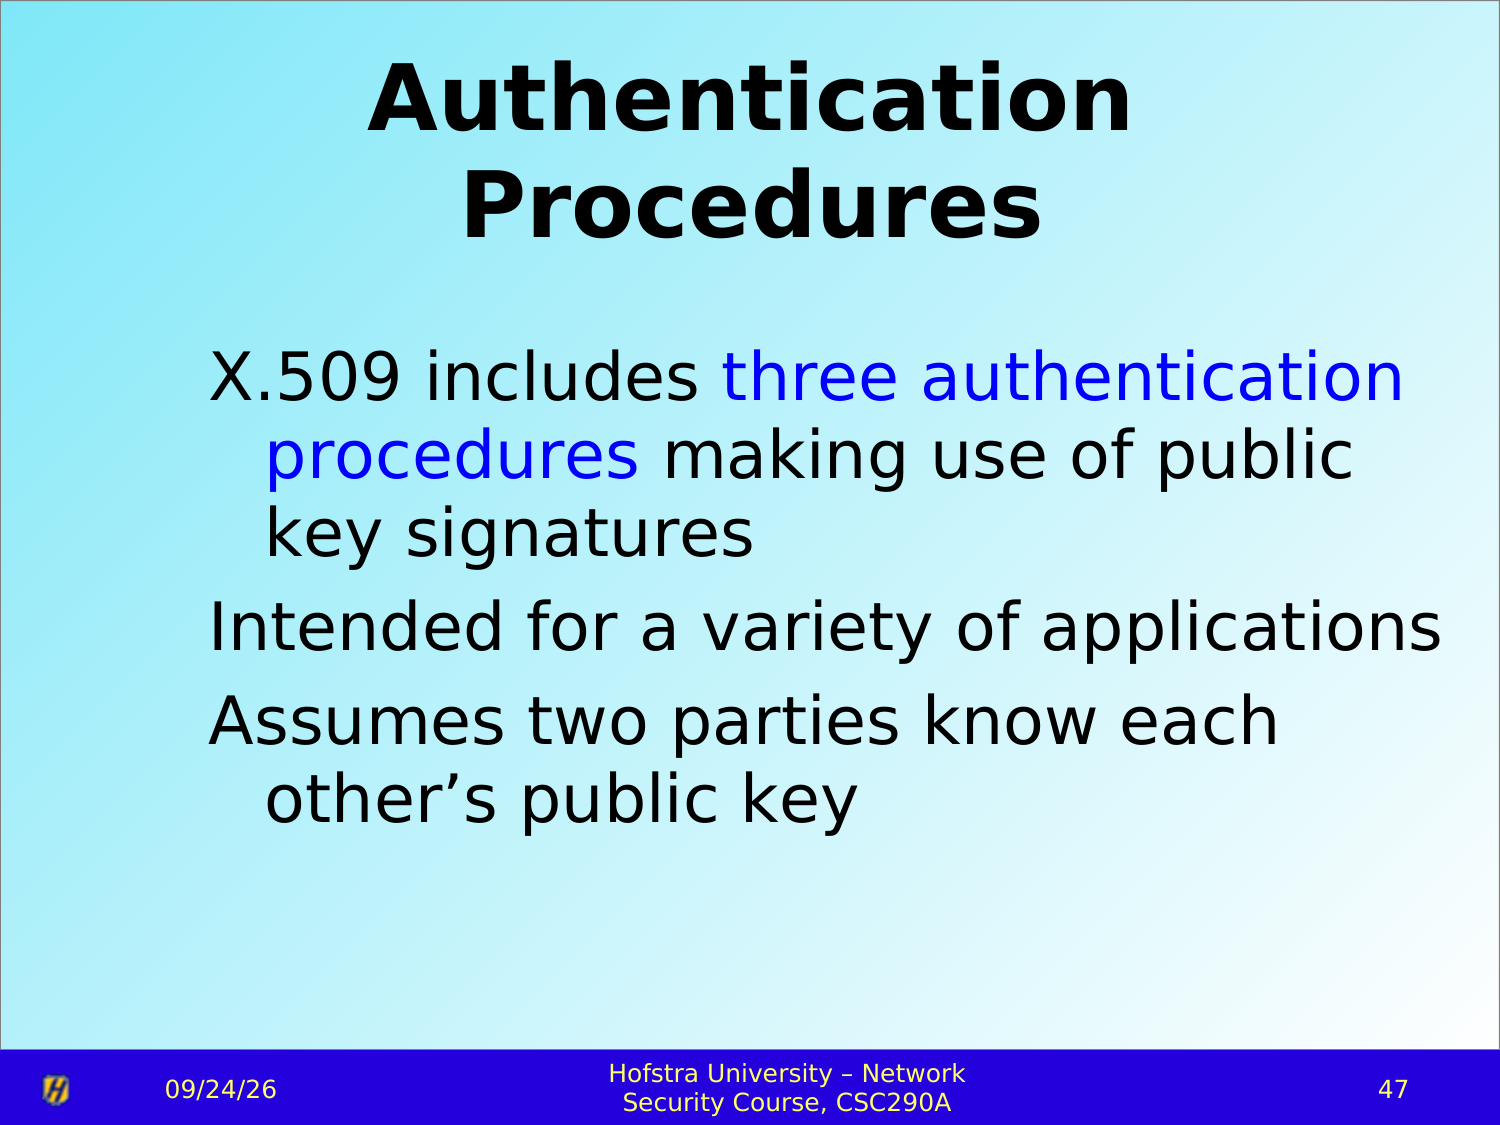

# Authentication Procedures
X.509 includes three authentication procedures making use of public key signatures
Intended for a variety of applications
Assumes two parties know each other’s public key
47